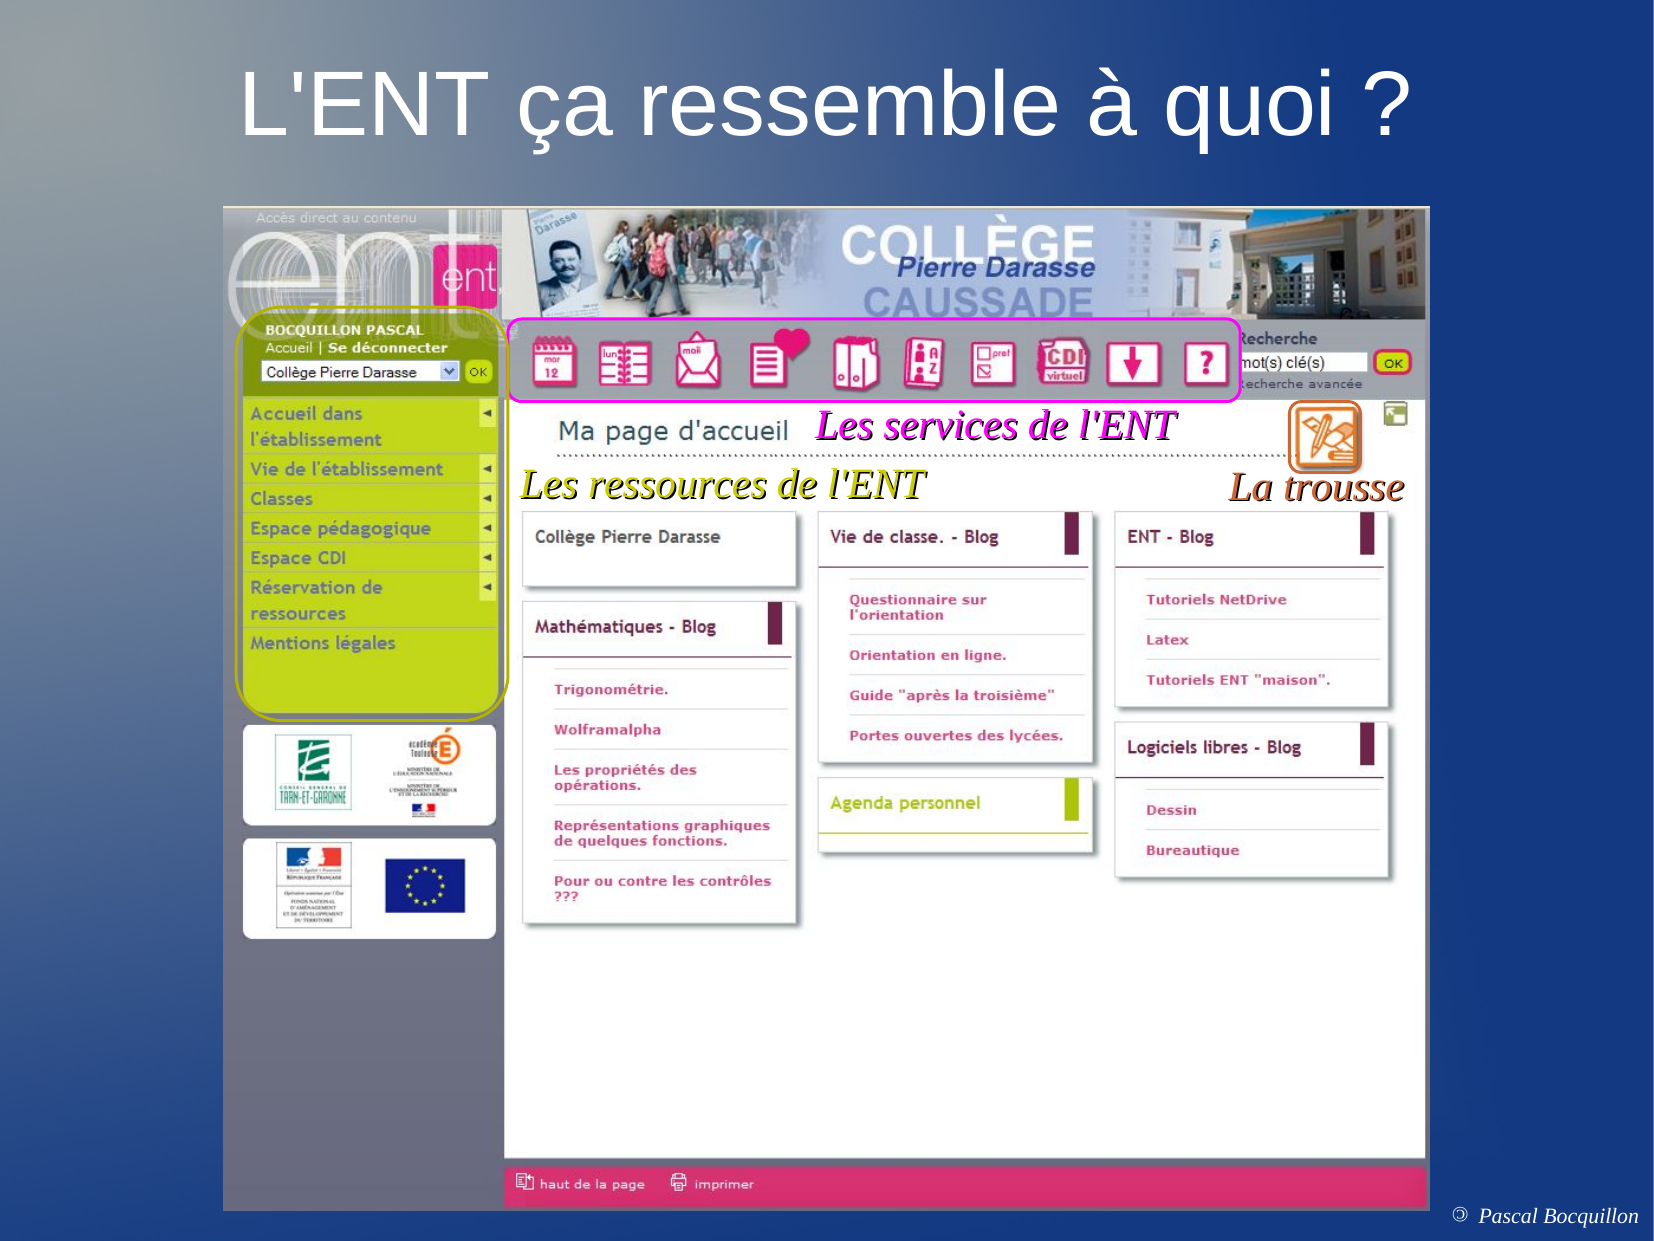

# L'ENT ça ressemble à quoi ?
Les services de l'ENT
Les ressources de l'ENT
La trousse
©
Pascal Bocquillon